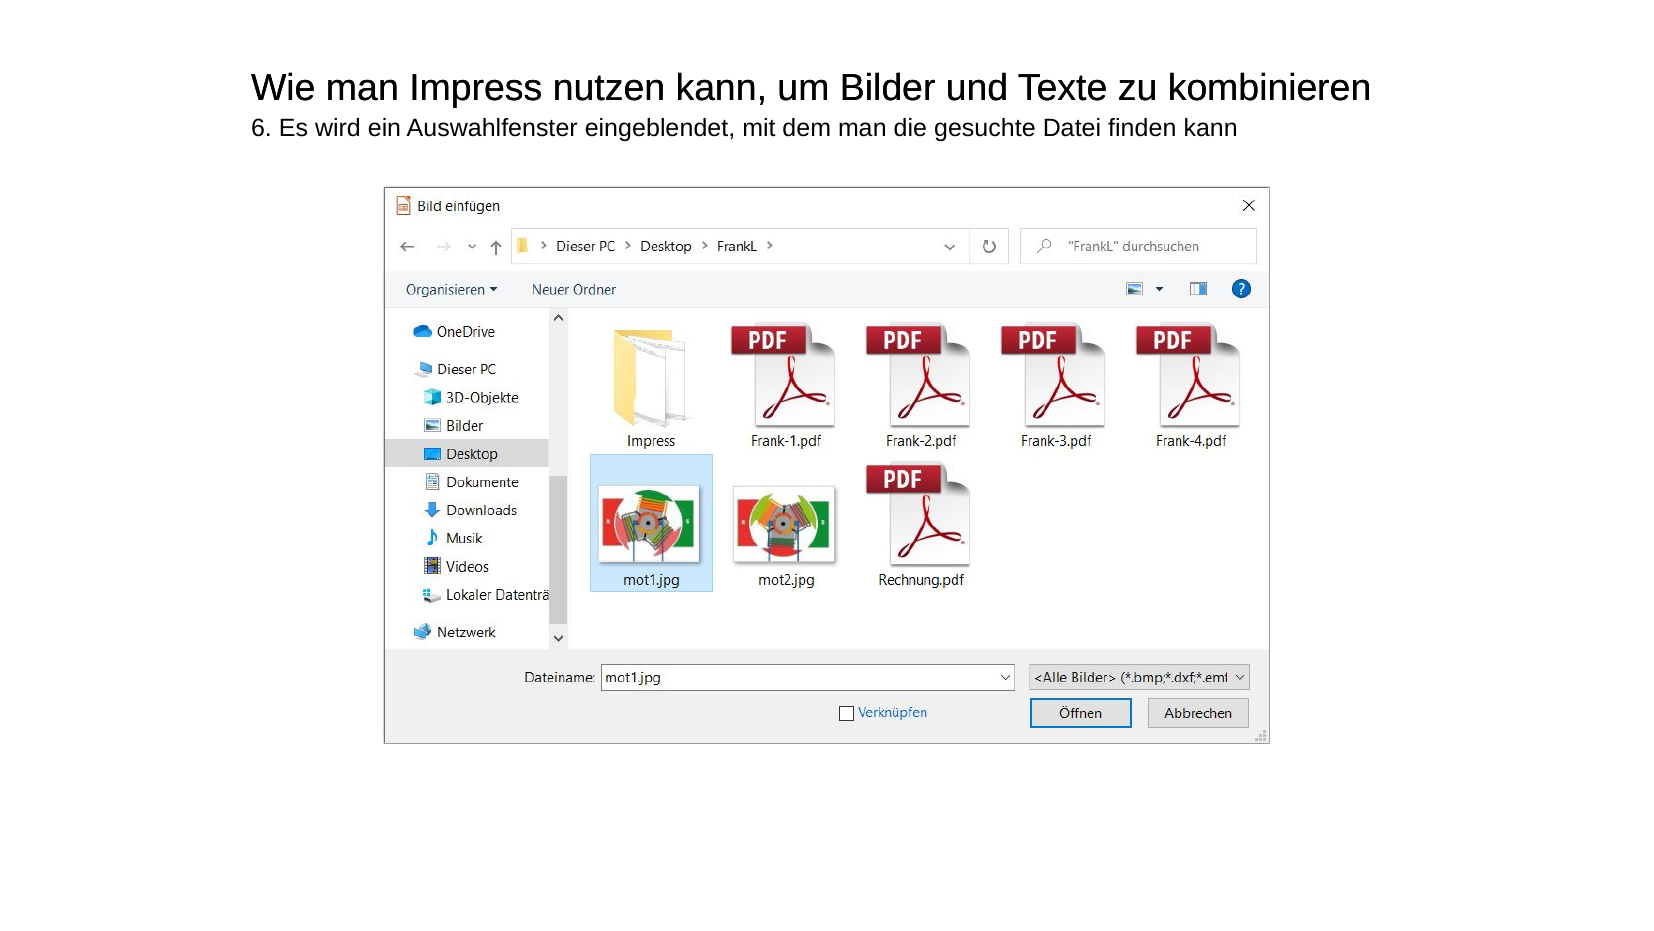

Wie man Impress nutzen kann, um Bilder und Texte zu kombinieren
Wie man Impress nutzen kann, um Bilder und Texte zu kombinieren
6. Es wird ein Auswahlfenster eingeblendet, mit dem man die gesuchte Datei finden kann